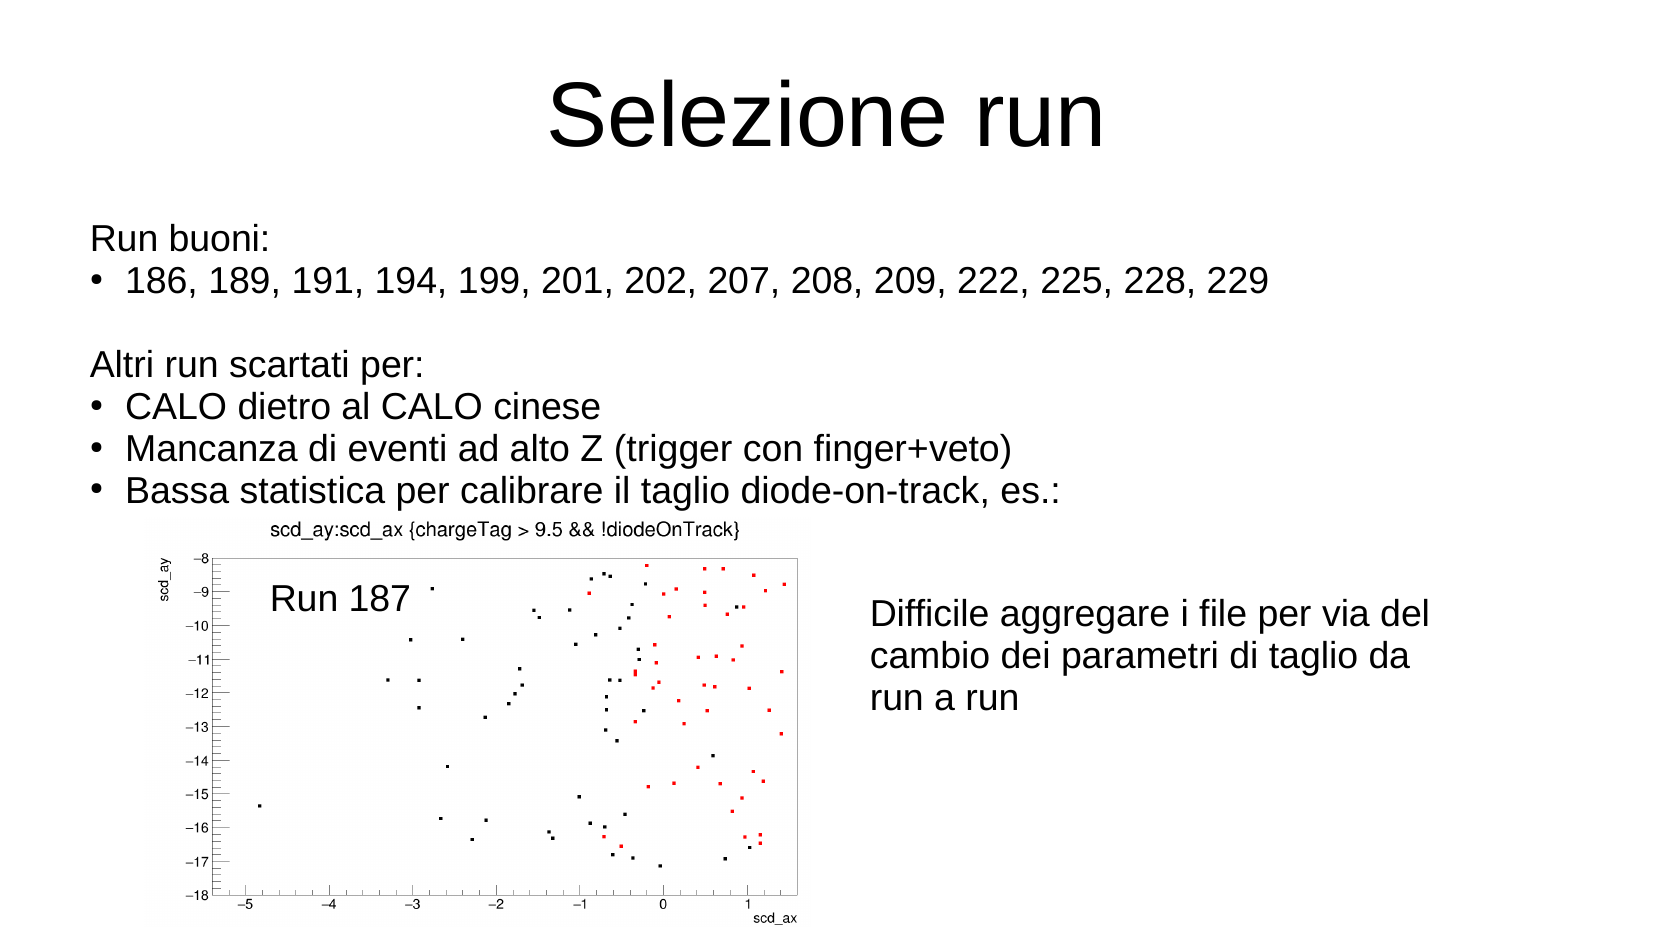

# Selezione run
Run buoni:
186, 189, 191, 194, 199, 201, 202, 207, 208, 209, 222, 225, 228, 229
Altri run scartati per:
CALO dietro al CALO cinese
Mancanza di eventi ad alto Z (trigger con finger+veto)
Bassa statistica per calibrare il taglio diode-on-track, es.:
Run 187
Difficile aggregare i file per via del cambio dei parametri di taglio da run a run